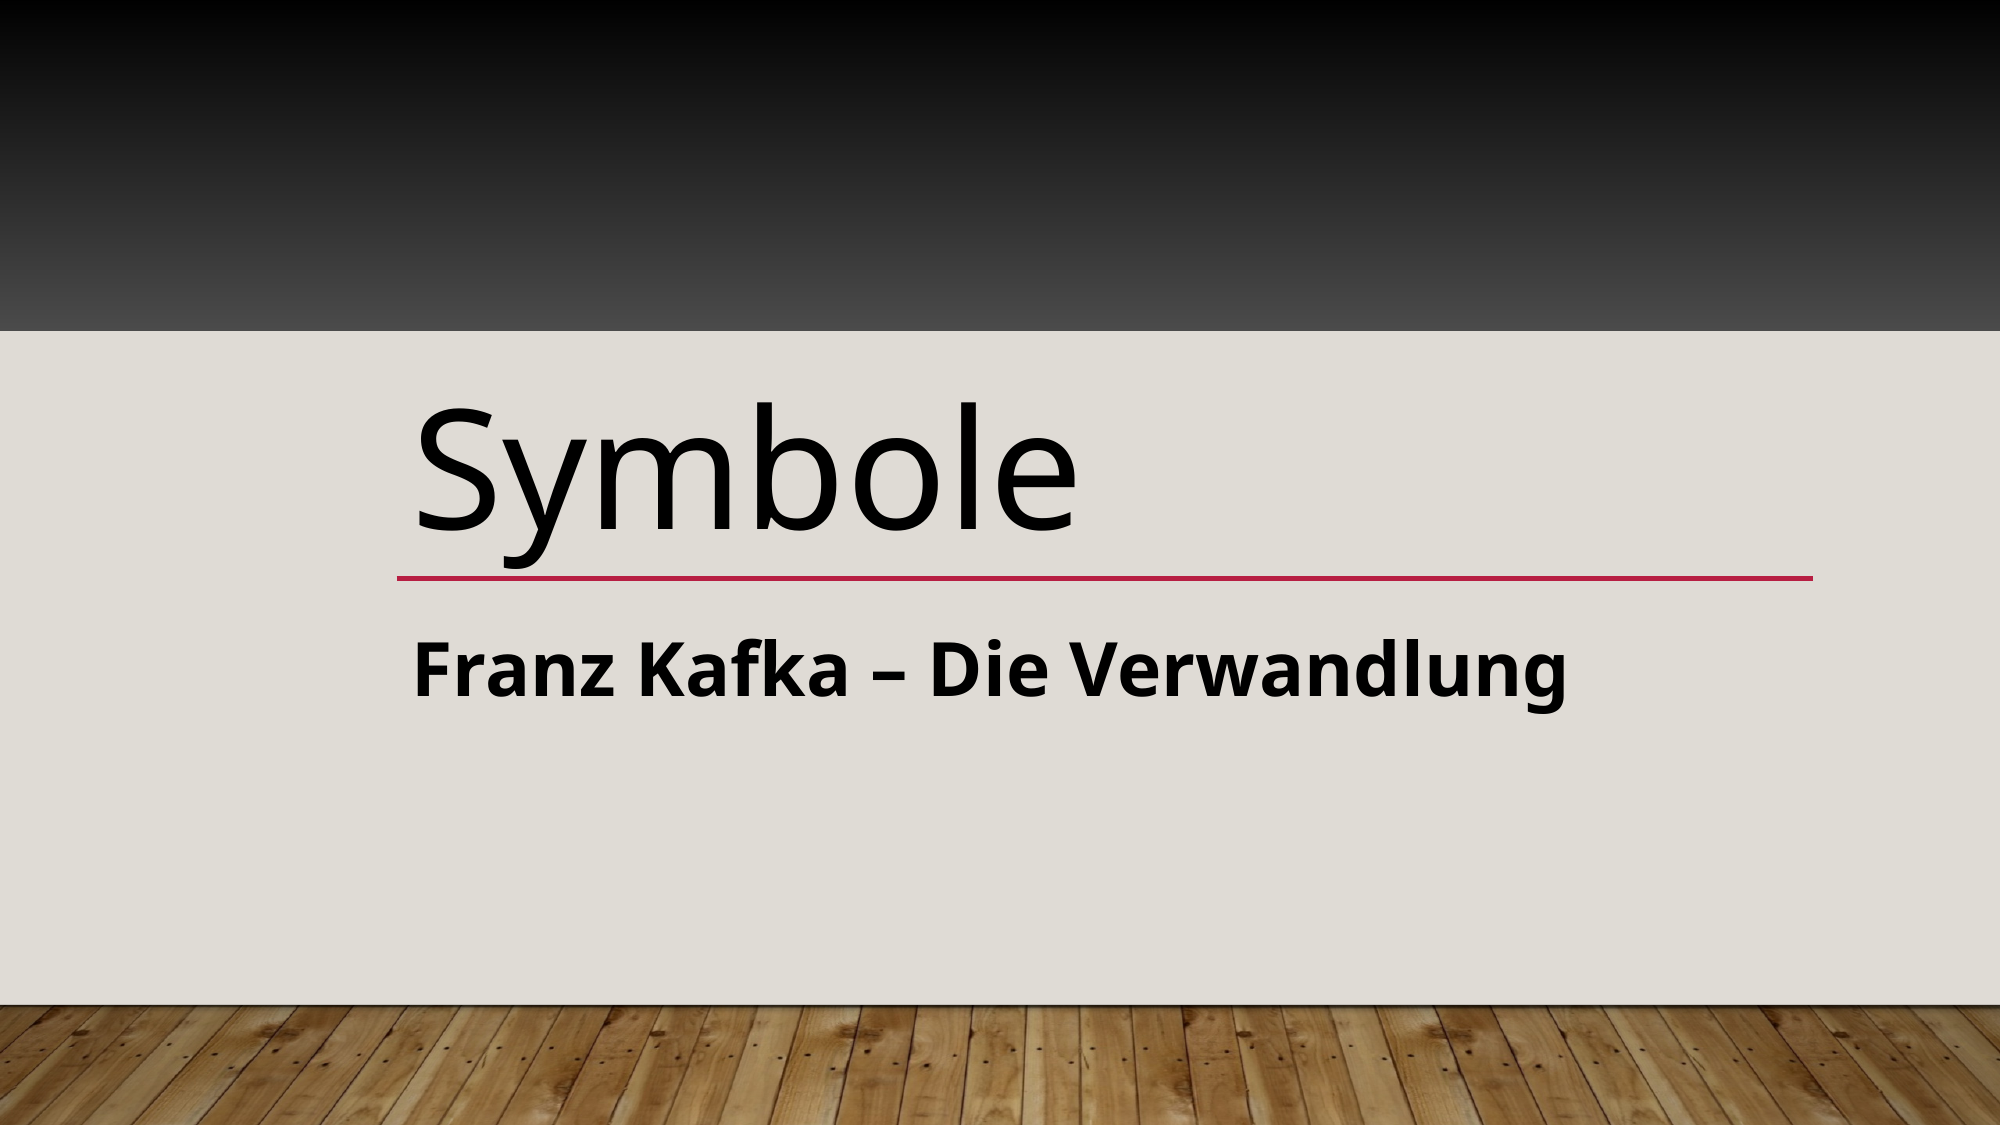

# Symbole
Franz Kafka – Die Verwandlung